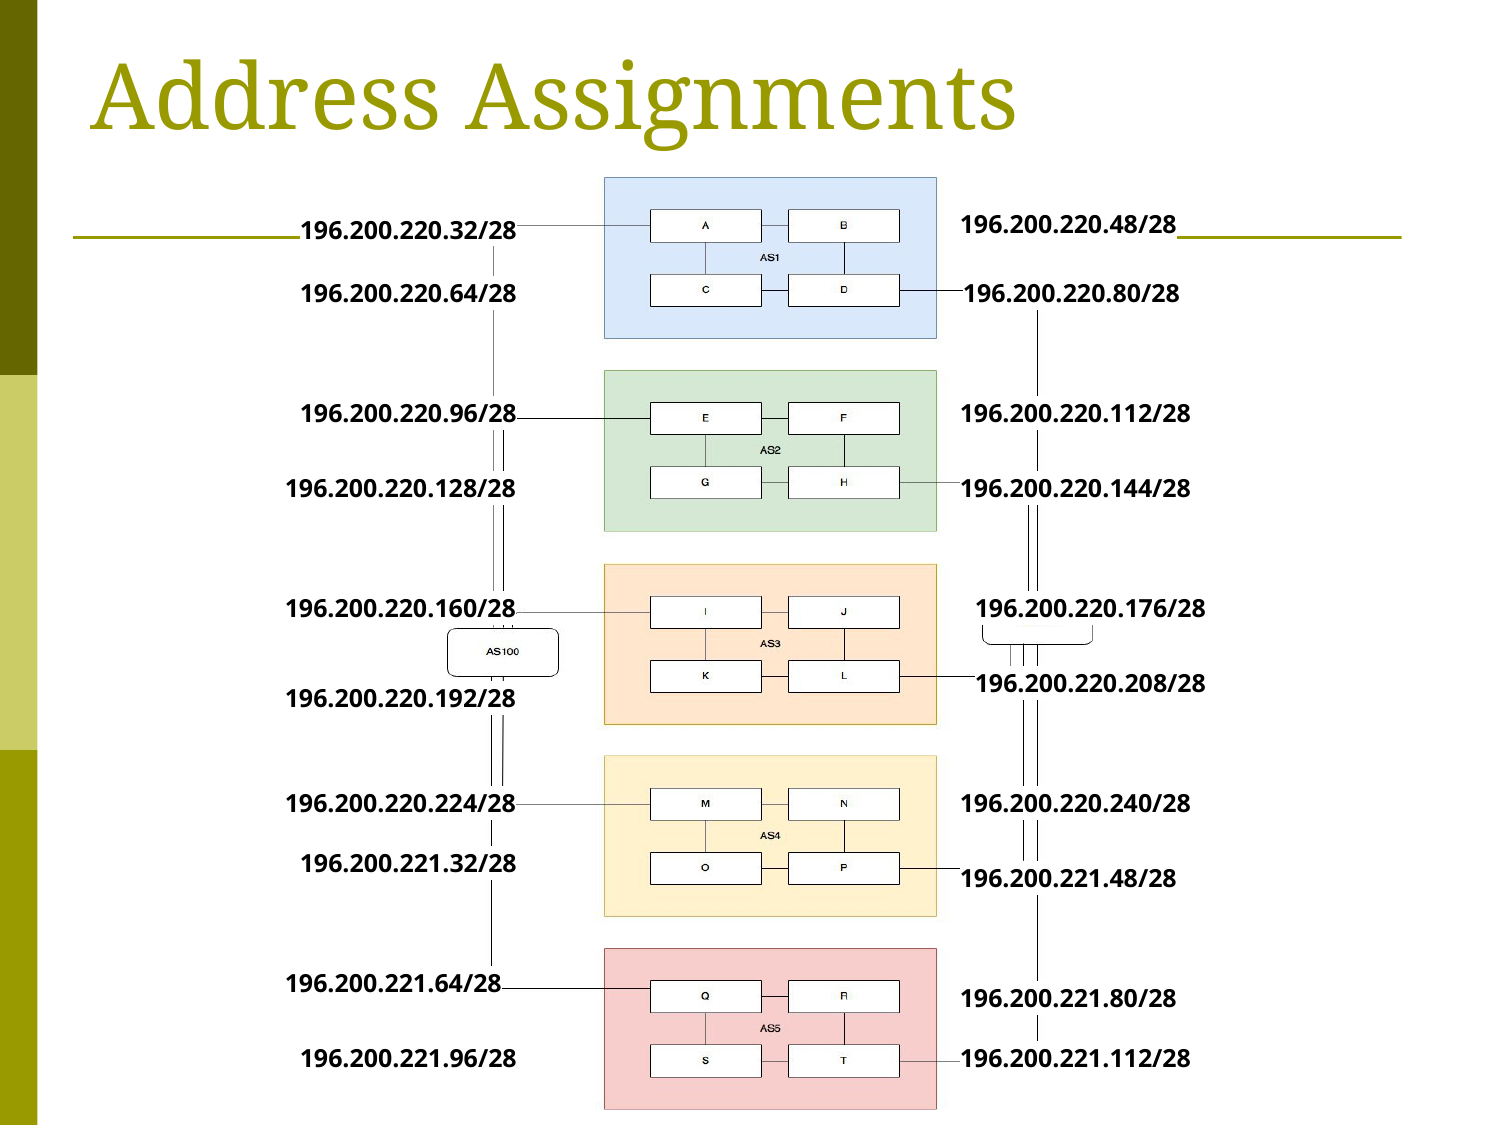

# Address Assignments
196.200.220.48/28
196.200.220.32/28
196.200.220.64/28
196.200.220.80/28
196.200.220.96/28
196.200.220.112/28
196.200.220.128/28
196.200.220.144/28
196.200.220.160/28
196.200.220.176/28
196.200.220.208/28
196.200.220.192/28
196.200.220.224/28
196.200.220.240/28
196.200.221.32/28
196.200.221.48/28
196.200.221.64/28
196.200.221.80/28
196.200.221.96/28
196.200.221.112/28